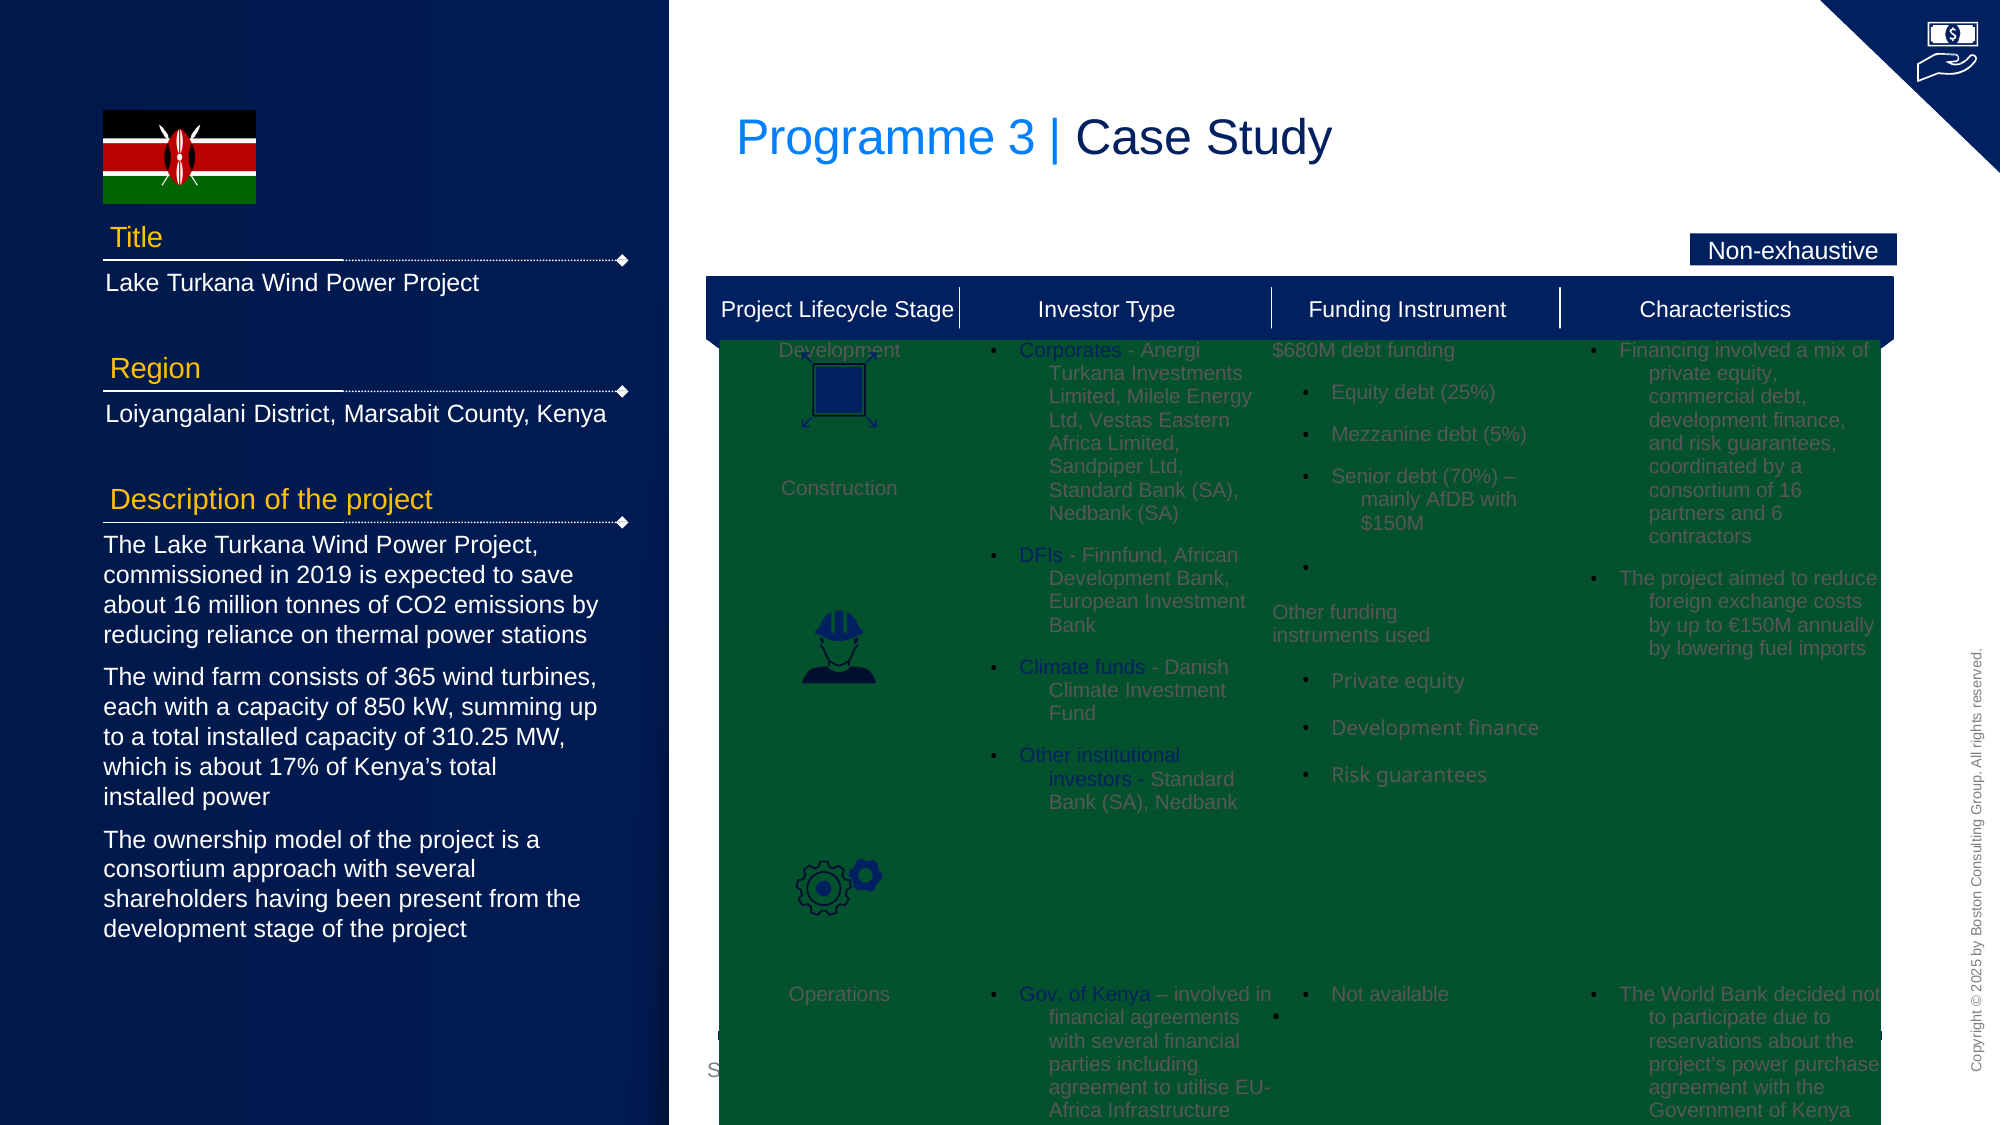

Programme 3 | Case Study
Title
Non-exhaustive
Lake Turkana Wind Power Project
Project Lifecycle Stage
Investor Type
Funding Instrument
Characteristics
| Development | Corporates - Anergi Turkana Investments Limited, Milele Energy Ltd, Vestas Eastern Africa Limited, Sandpiper Ltd, Standard Bank (SA), Nedbank (SA) DFIs - Finnfund, African Development Bank, European Investment Bank Climate funds - Danish Climate Investment Fund Other institutional investors - Standard Bank (SA), Nedbank | $680M debt funding Equity debt (25%) Mezzanine debt (5%) Senior debt (70%) – mainly AfDB with $150M Other funding instruments used Private equity Development finance Risk guarantees | Financing involved a mix of private equity, commercial debt, development finance, and risk guarantees, coordinated by a consortium of 16 partners and 6 contractors The project aimed to reduce foreign exchange costs by up to €150M annually by lowering fuel imports |
| --- | --- | --- | --- |
| Construction | | | |
| Operations | Gov. of Kenya – involved in financial agreements with several financial parties including agreement to utilise EU- Africa Infrastructure Trust Fund | Not available | The World Bank decided not to participate due to reservations about the project’s power purchase agreement with the Government of Kenya |
Region
Loiyangalani District, Marsabit County, Kenya
Description of the project
The Lake Turkana Wind Power Project, commissioned in 2019 is expected to save about 16 million tonnes of CO2 emissions by reducing reliance on thermal power stations
The wind farm consists of 365 wind turbines, each with a capacity of 850 kW, summing up to a total installed capacity of 310.25 MW, which is about 17% of Kenya’s total installed power
The ownership model of the project is a consortium approach with several shareholders having been present from the development stage of the project
Source: NS Energy Business; EADB; BCG analysis